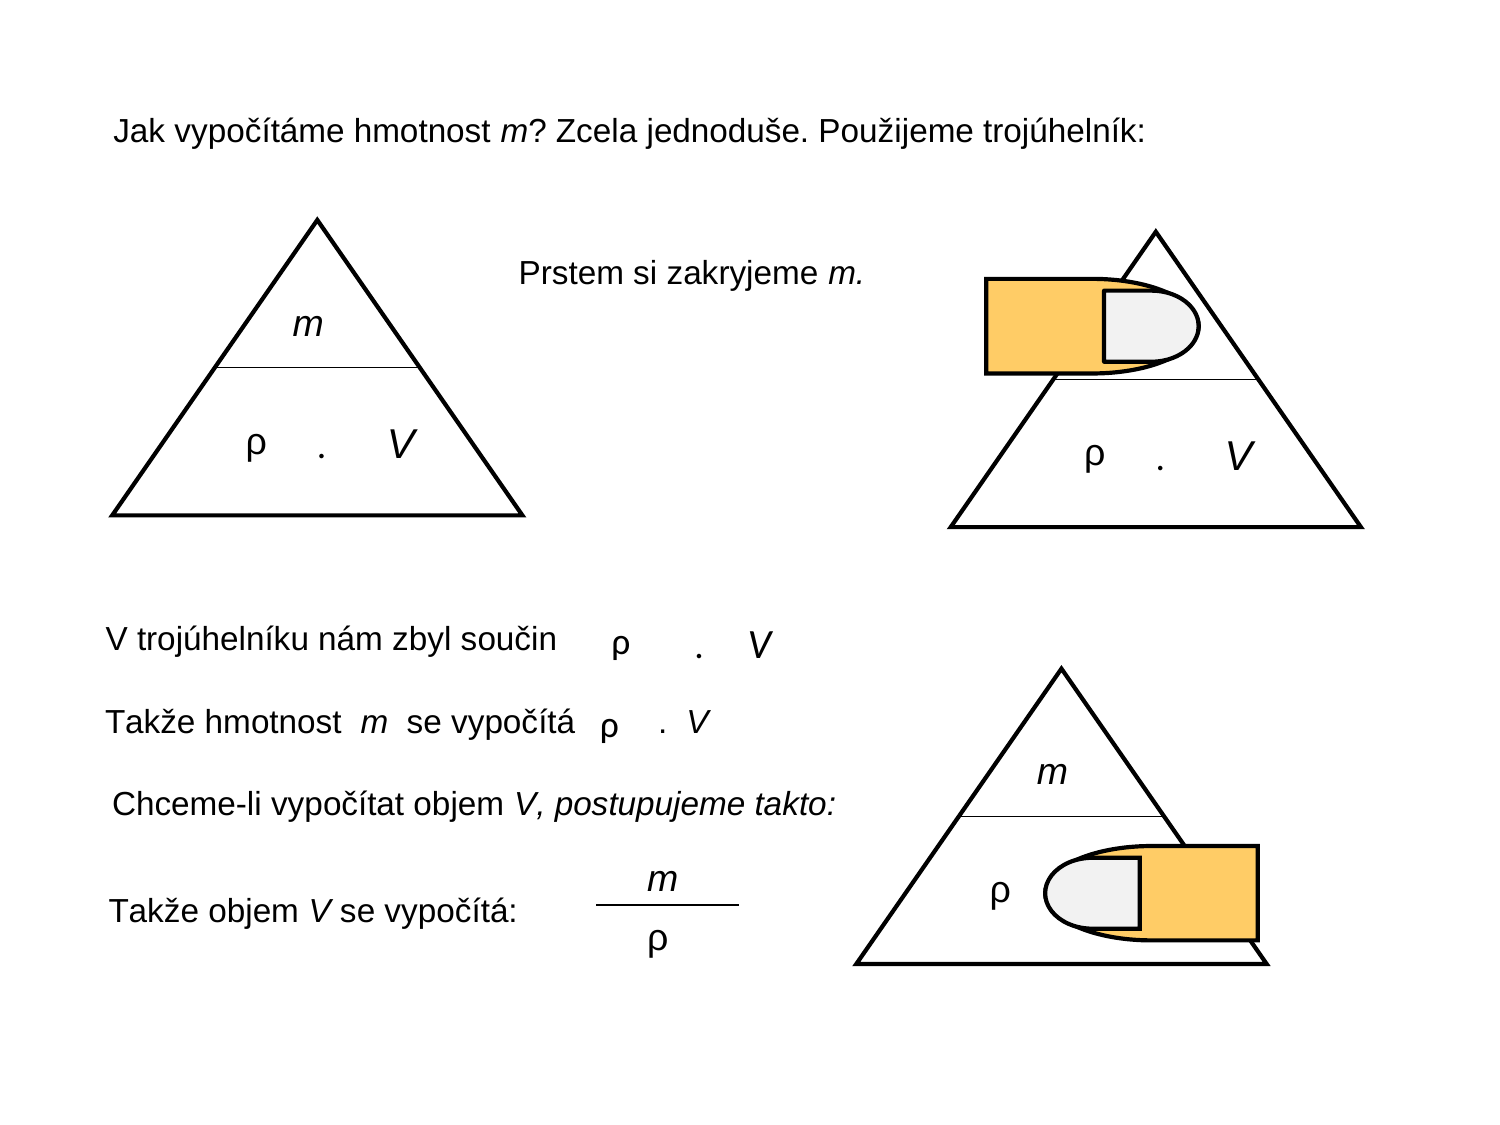

Jak vypočítáme hmotnost m? Zcela jednoduše. Použijeme trojúhelník:
m
ρ
ρ
. V
m
ρ
ρ
. V
Prstem si zakryjeme m.
V trojúhelníku nám zbyl součin
ρ
. V
m
ρ
ρ
. V
ρ
Takže hmotnost m se vypočítá . V
Chceme-li vypočítat objem V, postupujeme takto:
m
Takže objem V se vypočítá:
ρ